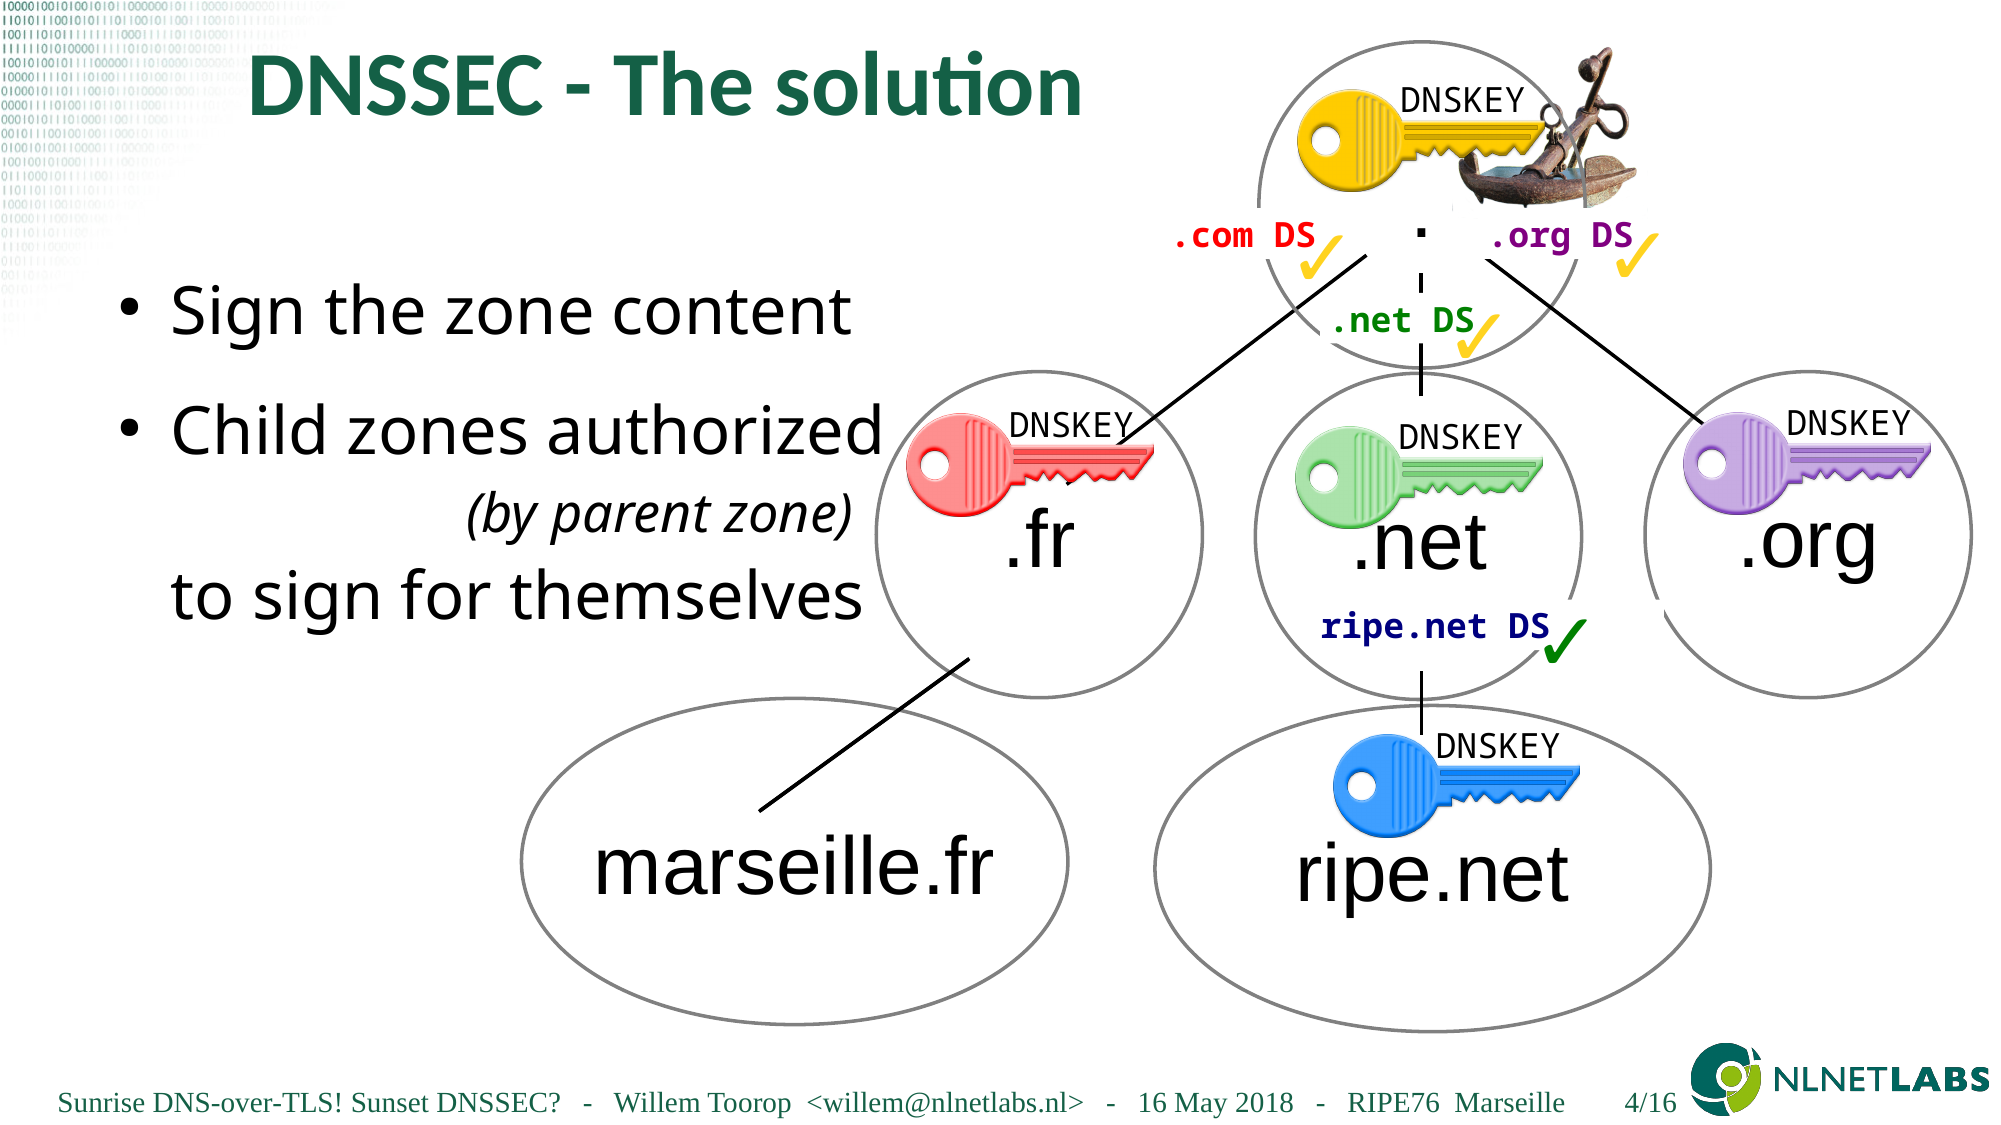

# DNSSEC - The solution
Sign the zone content
Child zones authorized
				(by parent zone)
to sign for themselves
Sunrise DNS-over-TLS! Sunset DNSSEC? - Willem Toorop <willem@nlnetlabs.nl> - 16 May 2018 - RIPE76 Marseille
4